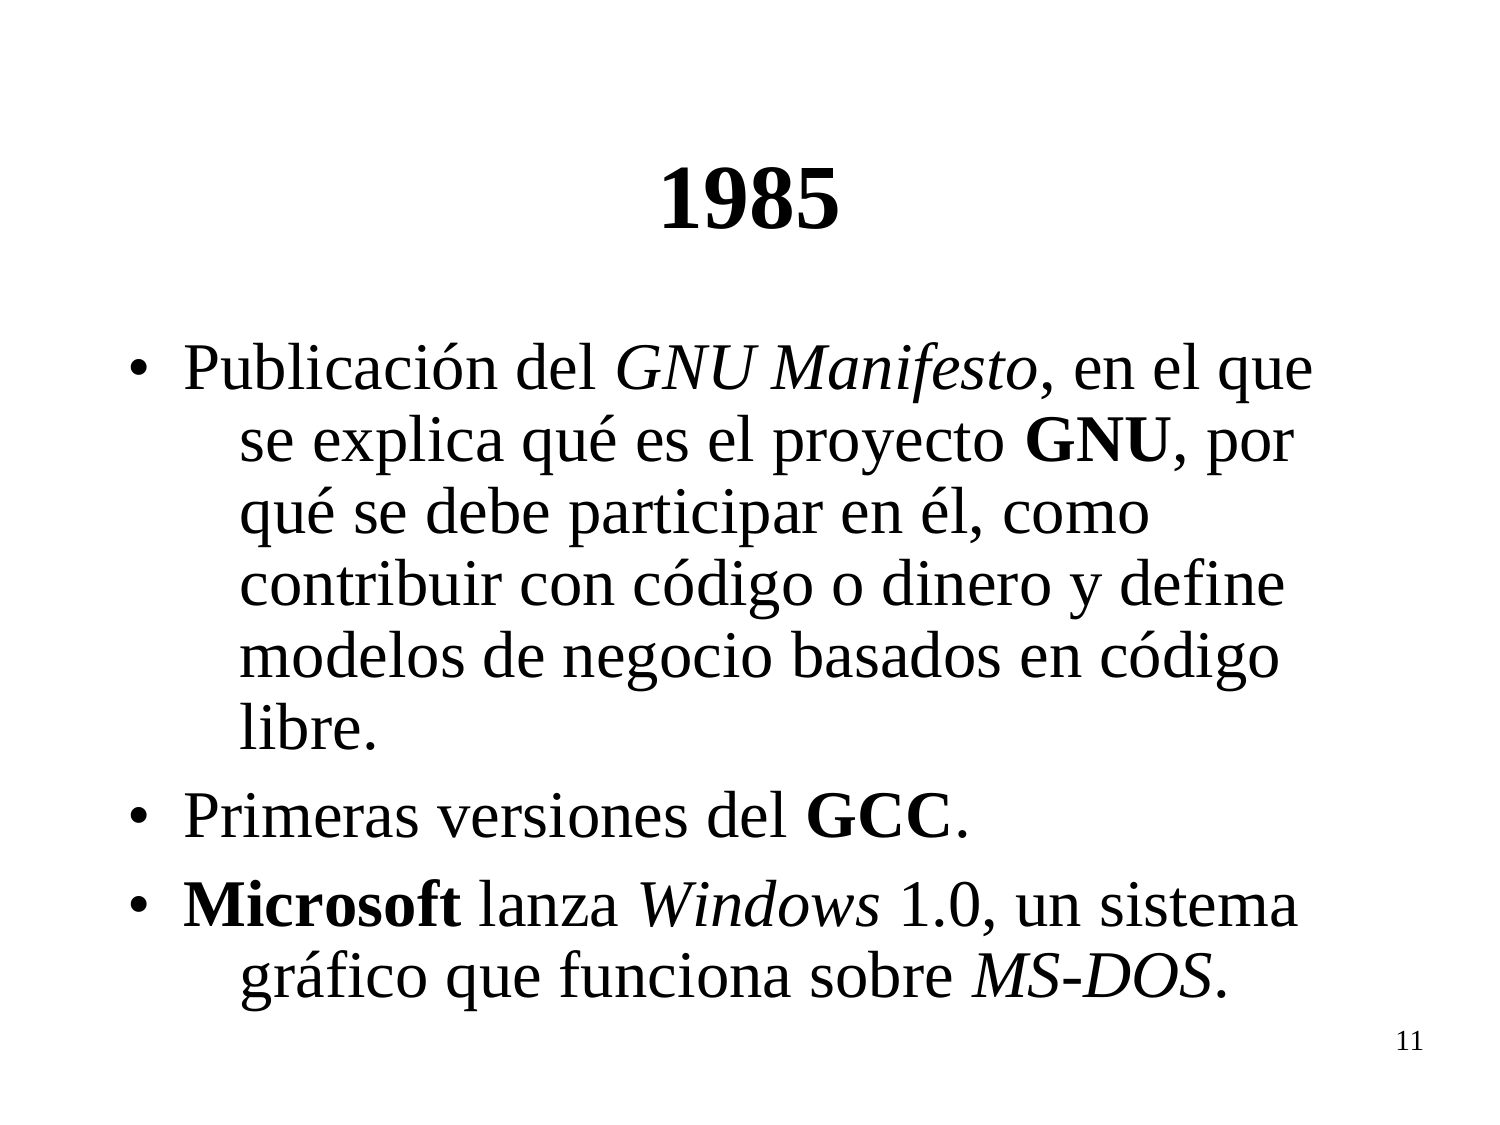

# 1985
Publicación del GNU Manifesto, en el que se explica qué es el proyecto GNU, por qué se debe participar en él, como contribuir con código o dinero y define modelos de negocio basados en código libre.
Primeras versiones del GCC.
Microsoft lanza Windows 1.0, un sistema gráfico que funciona sobre MS-DOS.
11